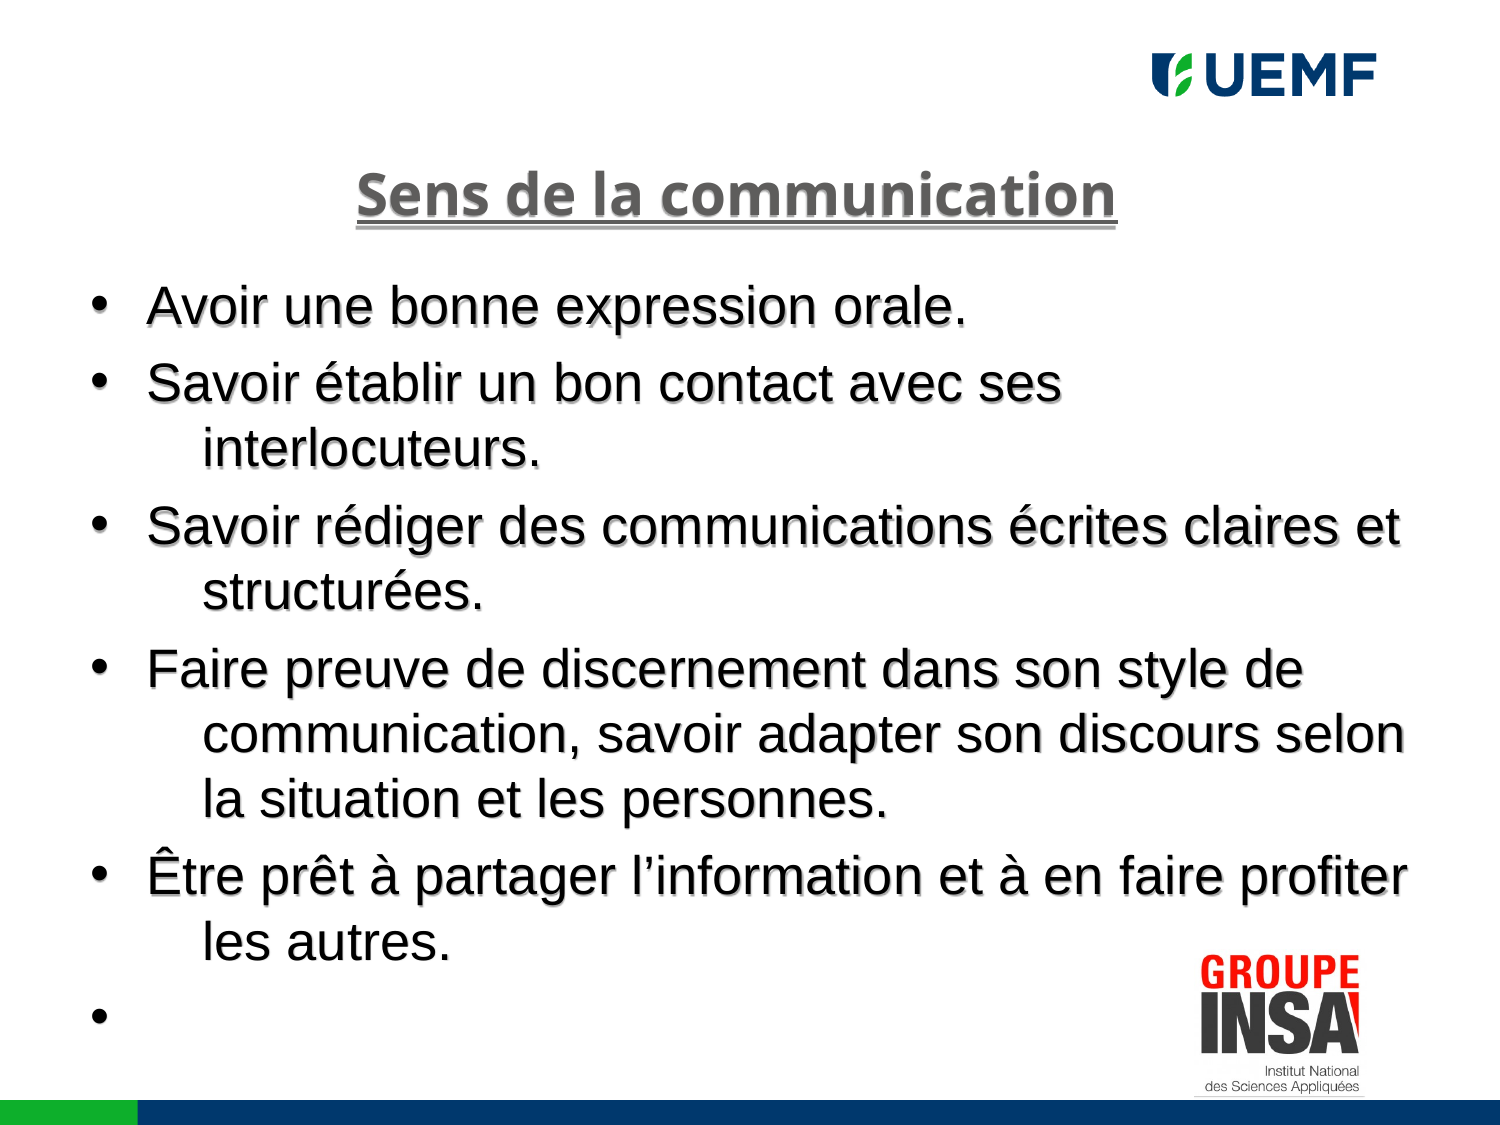

# Sens de la communication
Avoir une bonne expression orale.
Savoir établir un bon contact avec ses interlocuteurs.
Savoir rédiger des communications écrites claires et structurées.
Faire preuve de discernement dans son style de communication, savoir adapter son discours selon la situation et les personnes.
Être prêt à partager l’information et à en faire profiter les autres.